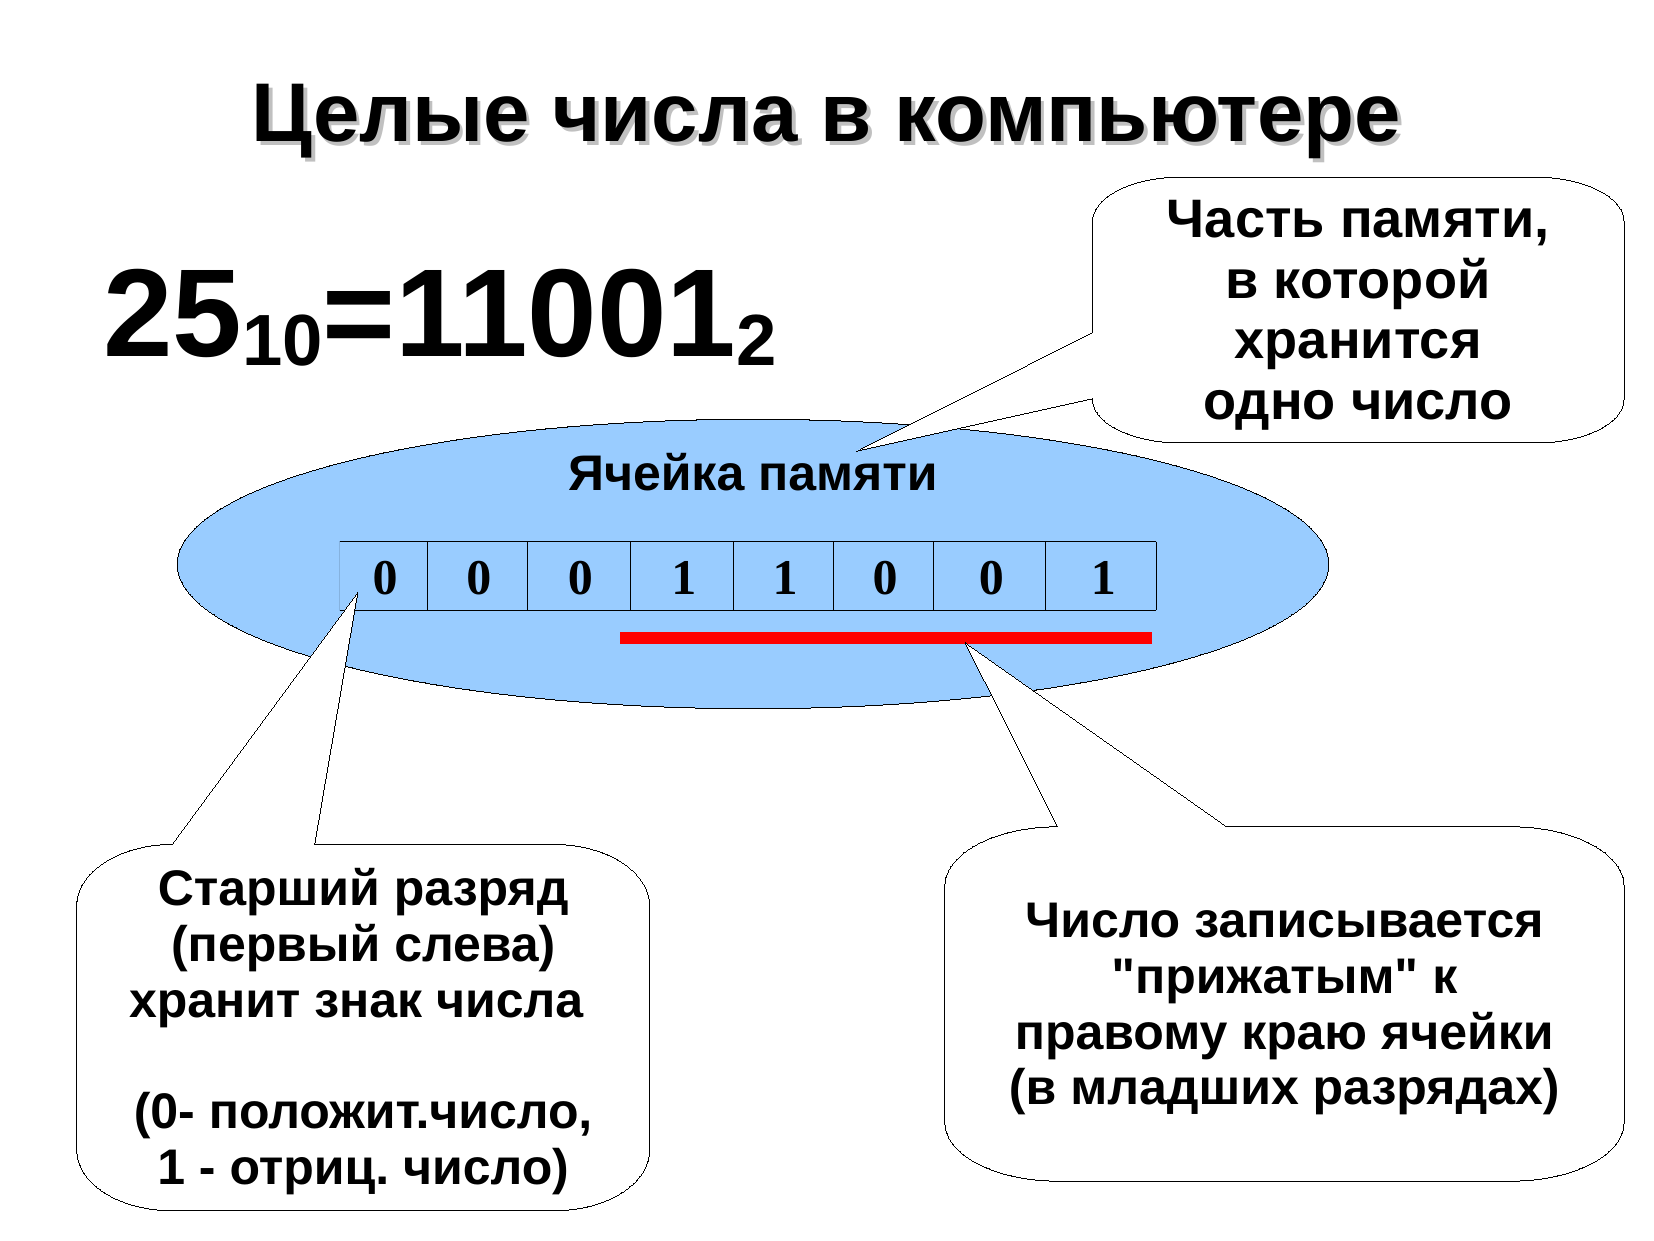

Целые числа в компьютере
Часть памяти,
в которой хранится
одно число
2510=110012
Ячейка памяти
Число записывается
"прижатым" к
правому краю ячейки
(в младших разрядах)
Старший разряд
(первый слева)
хранит знак числа
(0- положит.число,
1 - отриц. число)